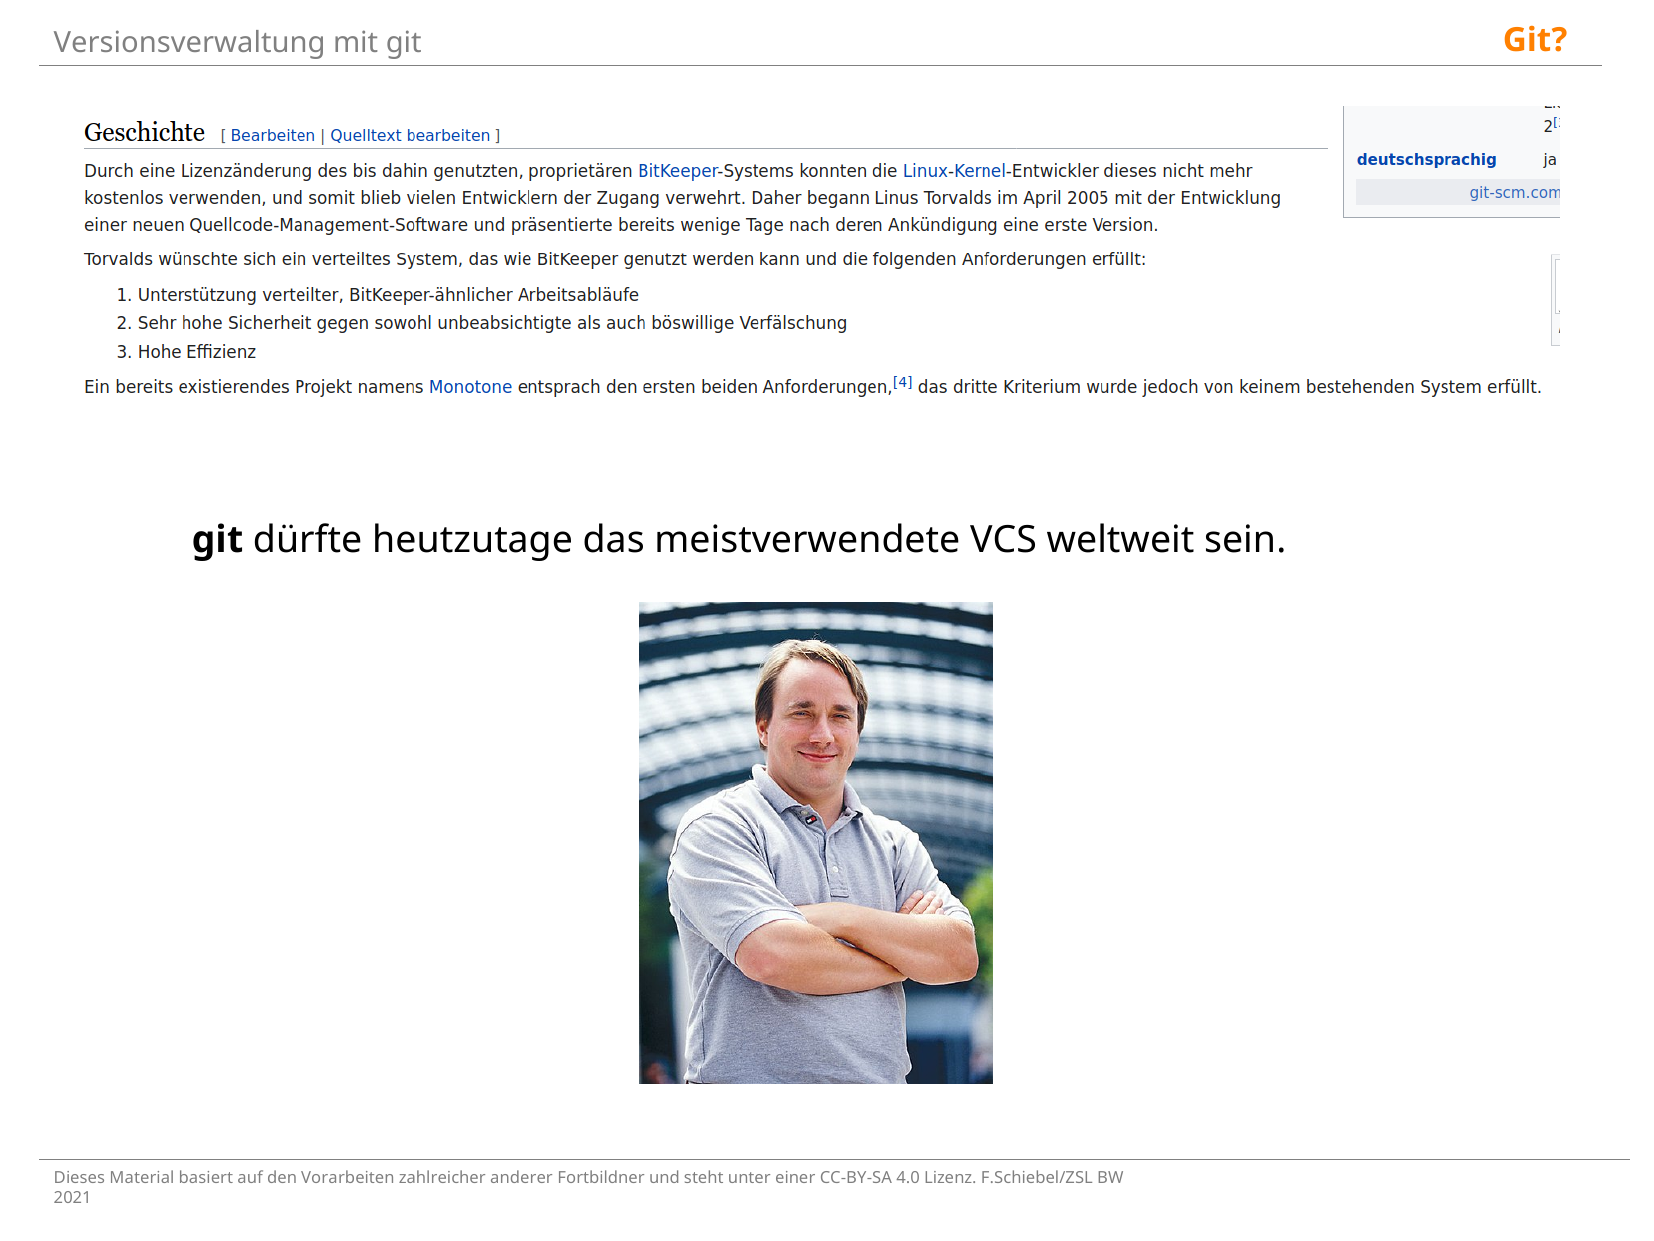

Git?
Versionsverwaltung mit git
git dürfte heutzutage das meistverwendete VCS weltweit sein.